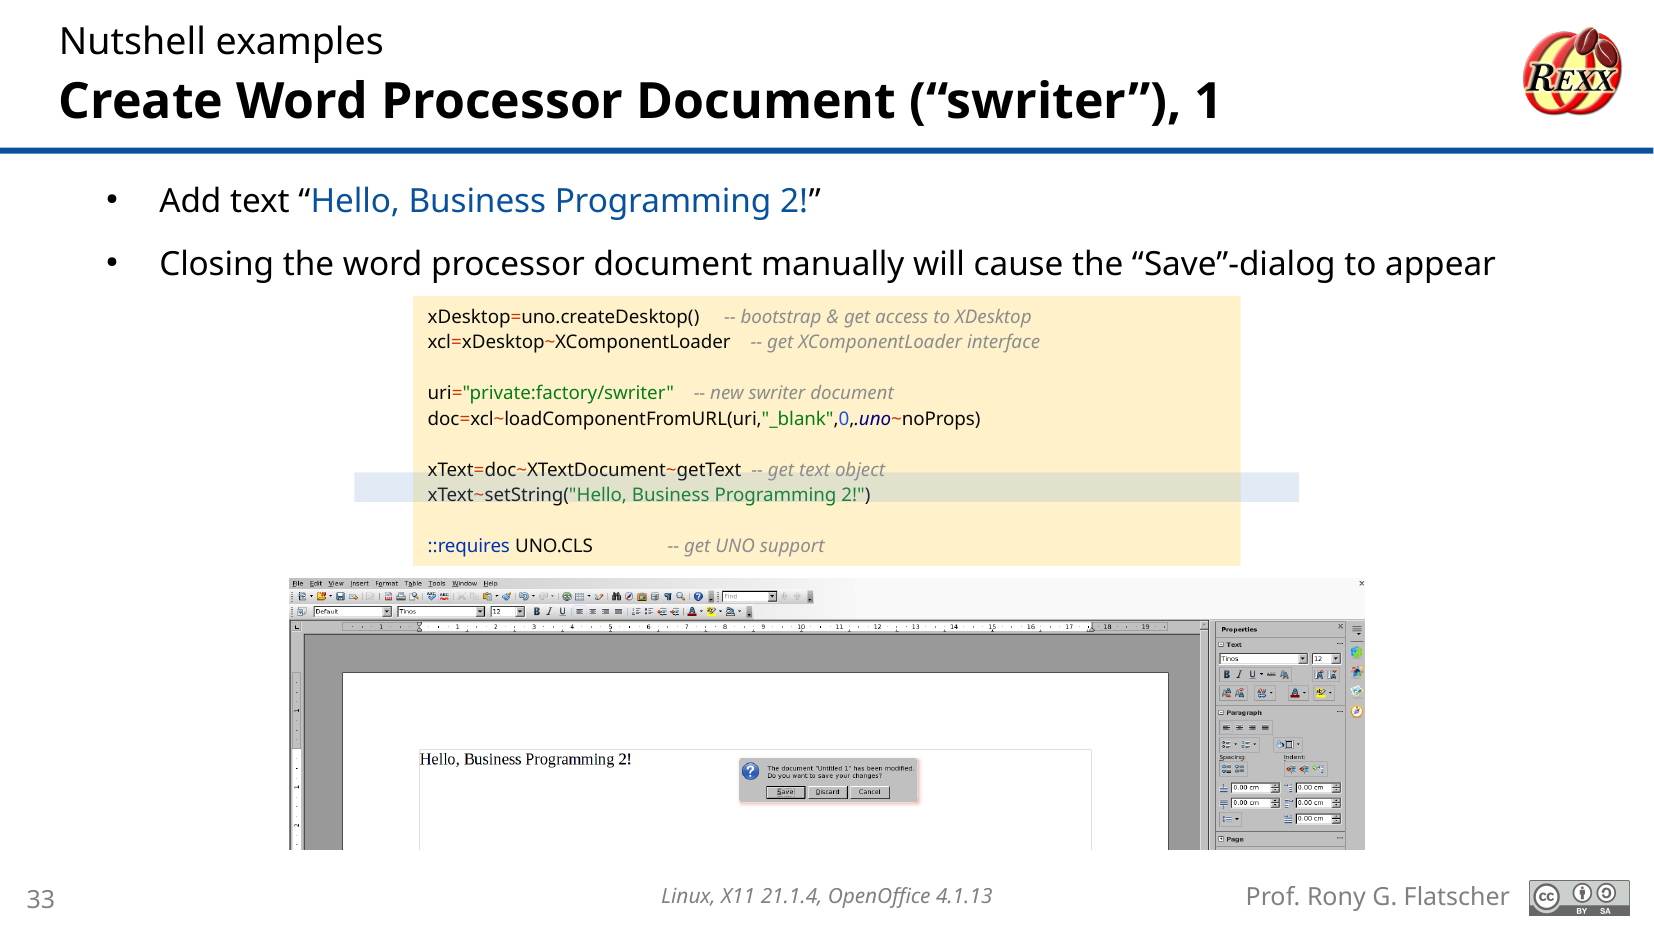

# Nutshell examples Create Word Processor Document (“swriter”), 1
Add text “Hello, Business Programming 2!”
Closing the word processor document manually will cause the “Save”-dialog to appear
xDesktop=uno.createDesktop() -- bootstrap & get access to XDesktop
xcl=xDesktop~XComponentLoader -- get XComponentLoader interface
uri="private:factory/swriter" -- new swriter document
doc=xcl~loadComponentFromURL(uri,"_blank",0,.uno~noProps)
xText=doc~XTextDocument~getText -- get text object
xText~setString("Hello, Business Programming 2!")
::requires UNO.CLS -- get UNO support
Linux, X11 21.1.4, OpenOffice 4.1.13